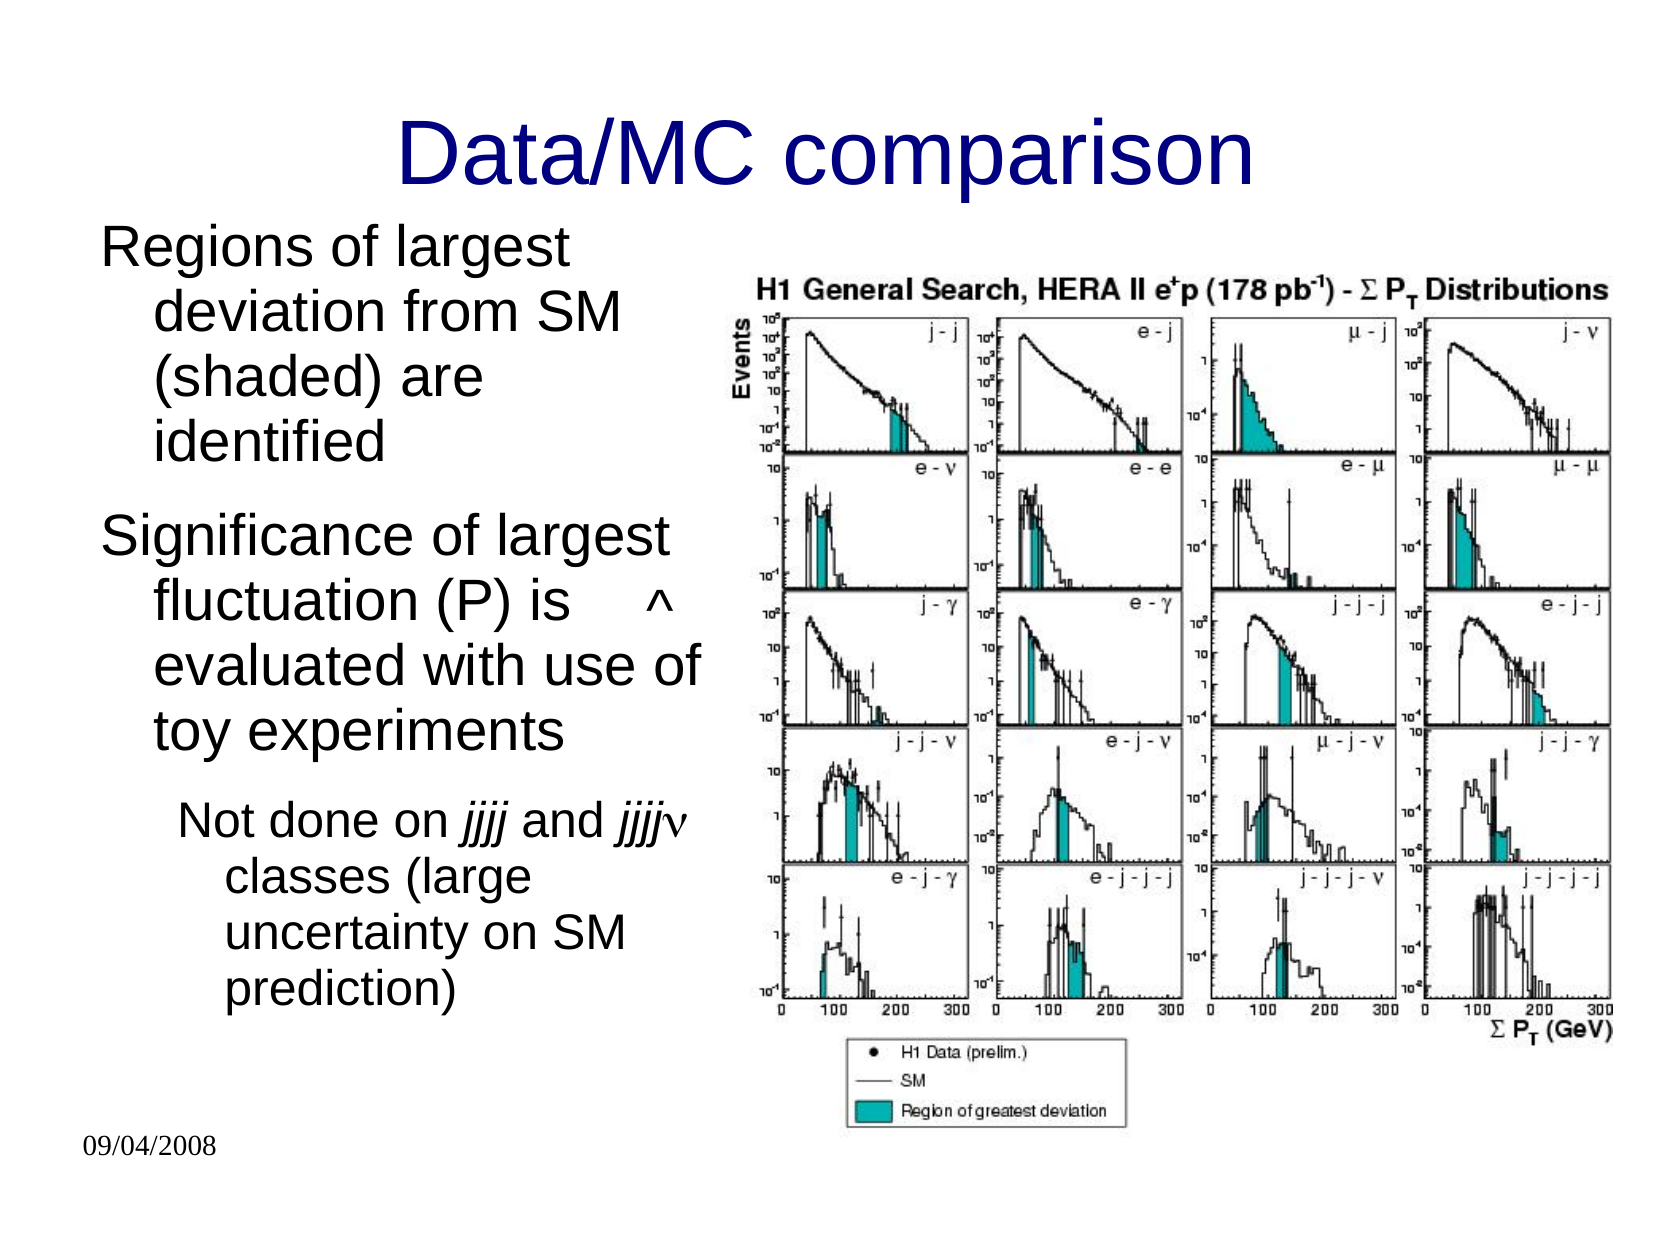

# Data/MC comparison
Regions of largest deviation from SM (shaded) are identified
Significance of largest fluctuation (P) is evaluated with use of toy experiments
Not done on jjjj and jjjjn classes (large uncertainty on SM prediction)
^
09/04/2008
A. Parenti
19